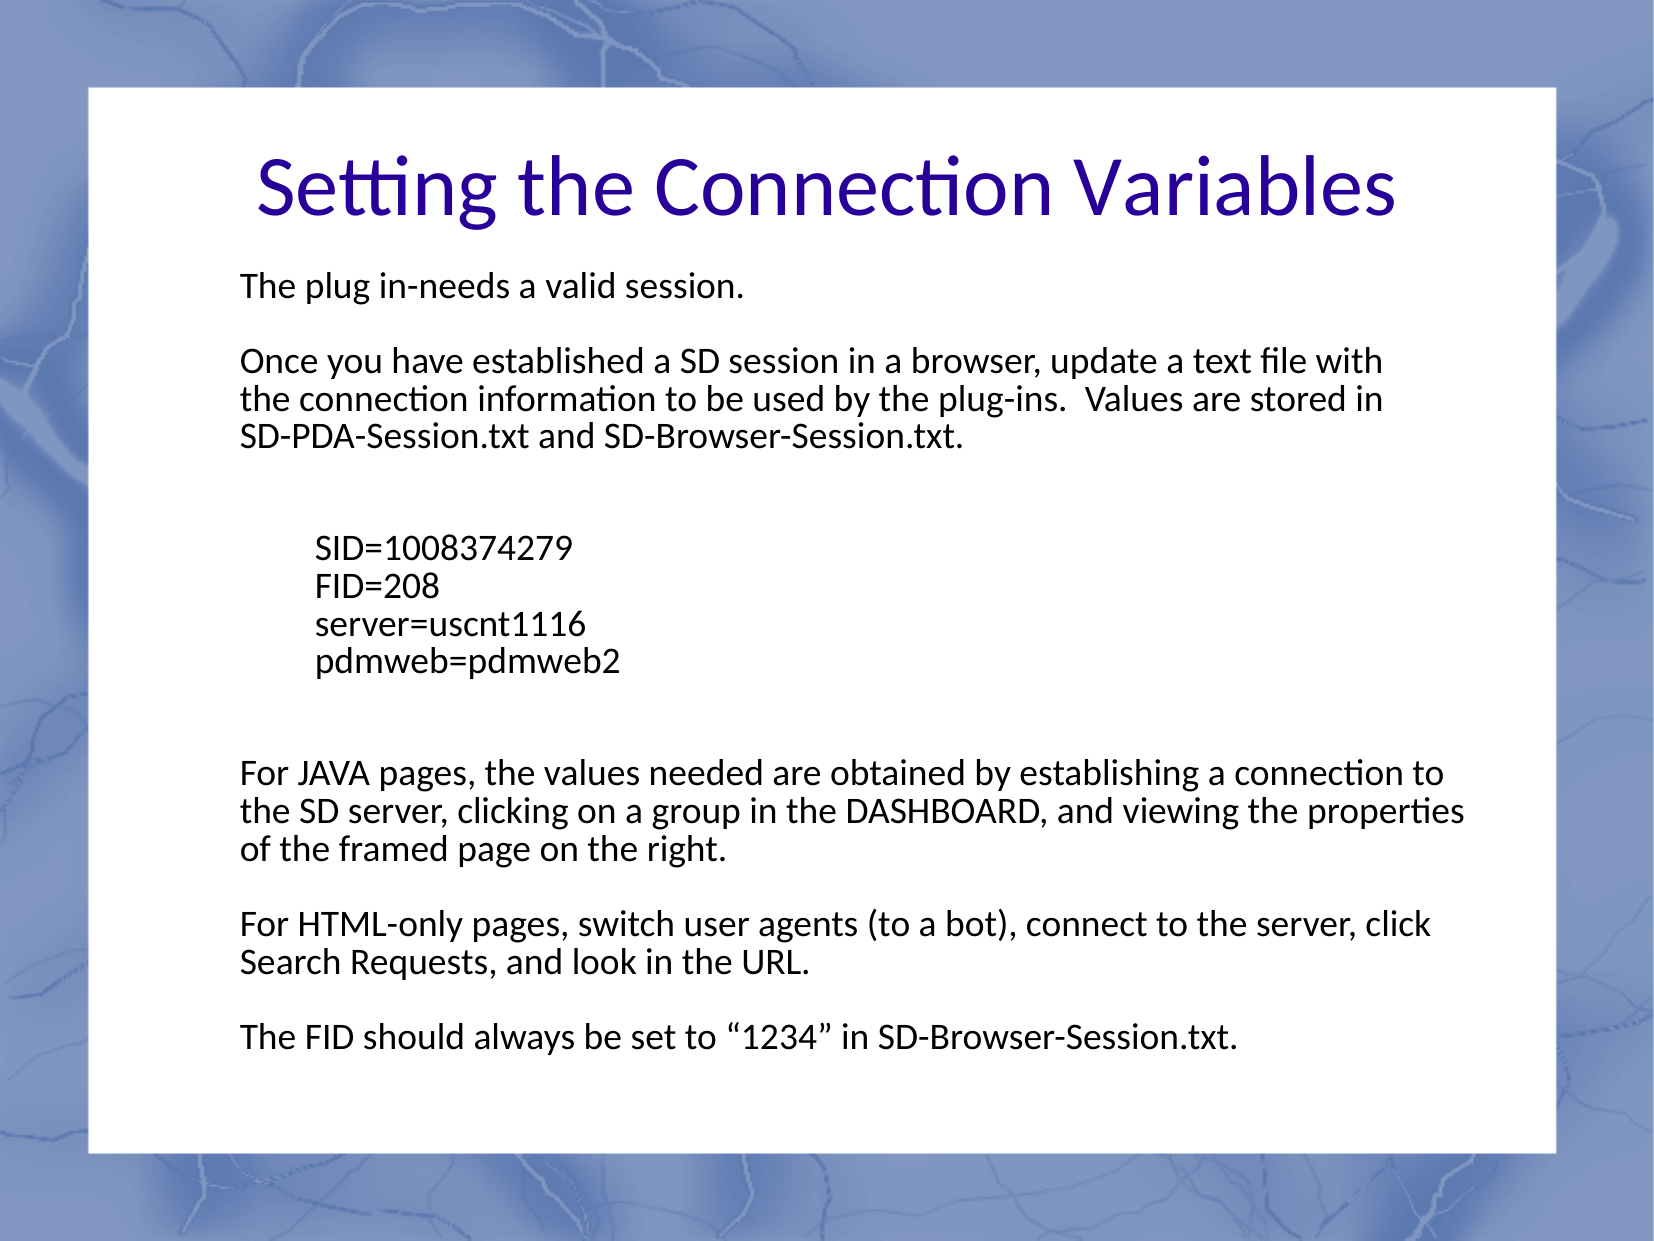

# Setting the Connection Variables
The plug in-needs a valid session.
Once you have established a SD session in a browser, update a text file with the connection information to be used by the plug-ins. Values are stored in SD-PDA-Session.txt and SD-Browser-Session.txt.
SID=1008374279
FID=208
server=uscnt1116
pdmweb=pdmweb2
For JAVA pages, the values needed are obtained by establishing a connection to the SD server, clicking on a group in the DASHBOARD, and viewing the properties of the framed page on the right.
For HTML-only pages, switch user agents (to a bot), connect to the server, click Search Requests, and look in the URL.
The FID should always be set to “1234” in SD-Browser-Session.txt.